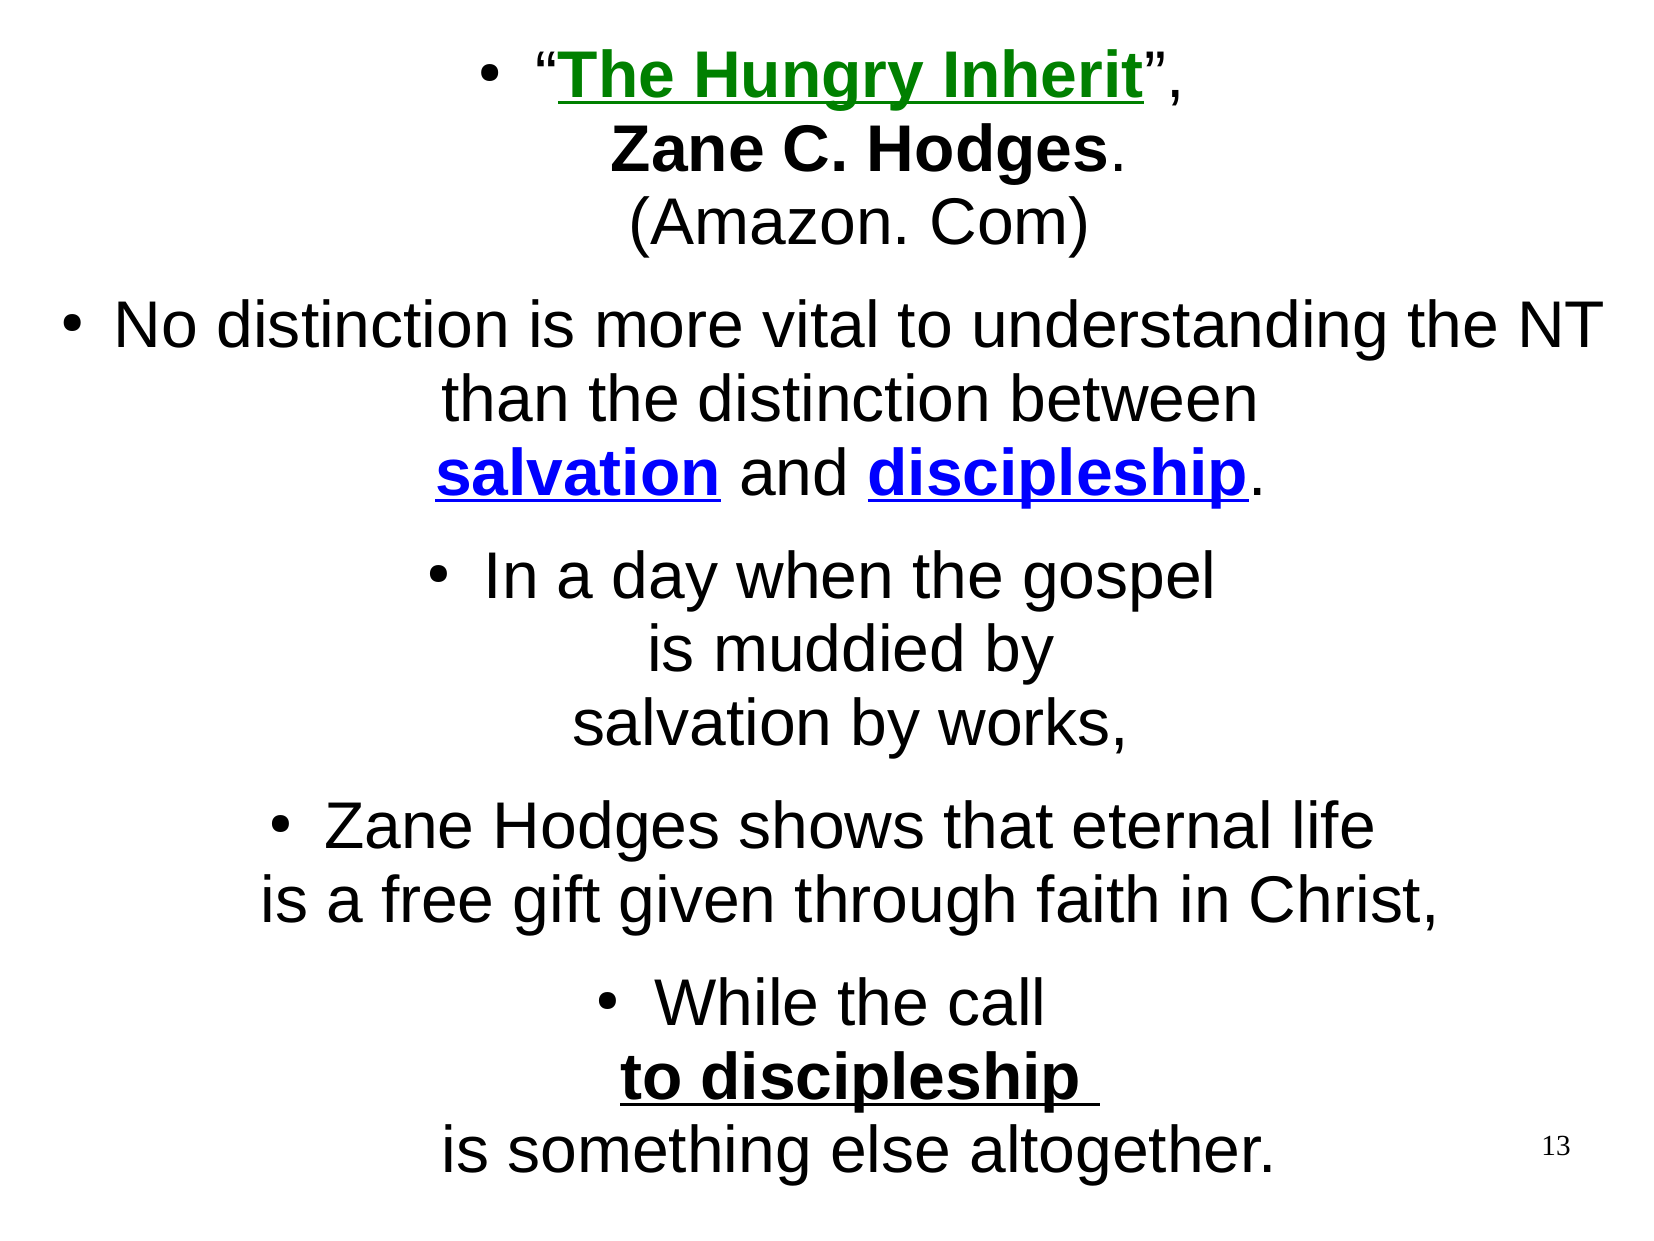

# “The Hungry Inherit”, Zane C. Hodges. (Amazon. Com)
No distinction is more vital to understanding the NT than the distinction between
salvation and discipleship.
In a day when the gospel
is muddied by
salvation by works,
Zane Hodges shows that eternal life
is a free gift given through faith in Christ,
While the call
to discipleship
is something else altogether.
13